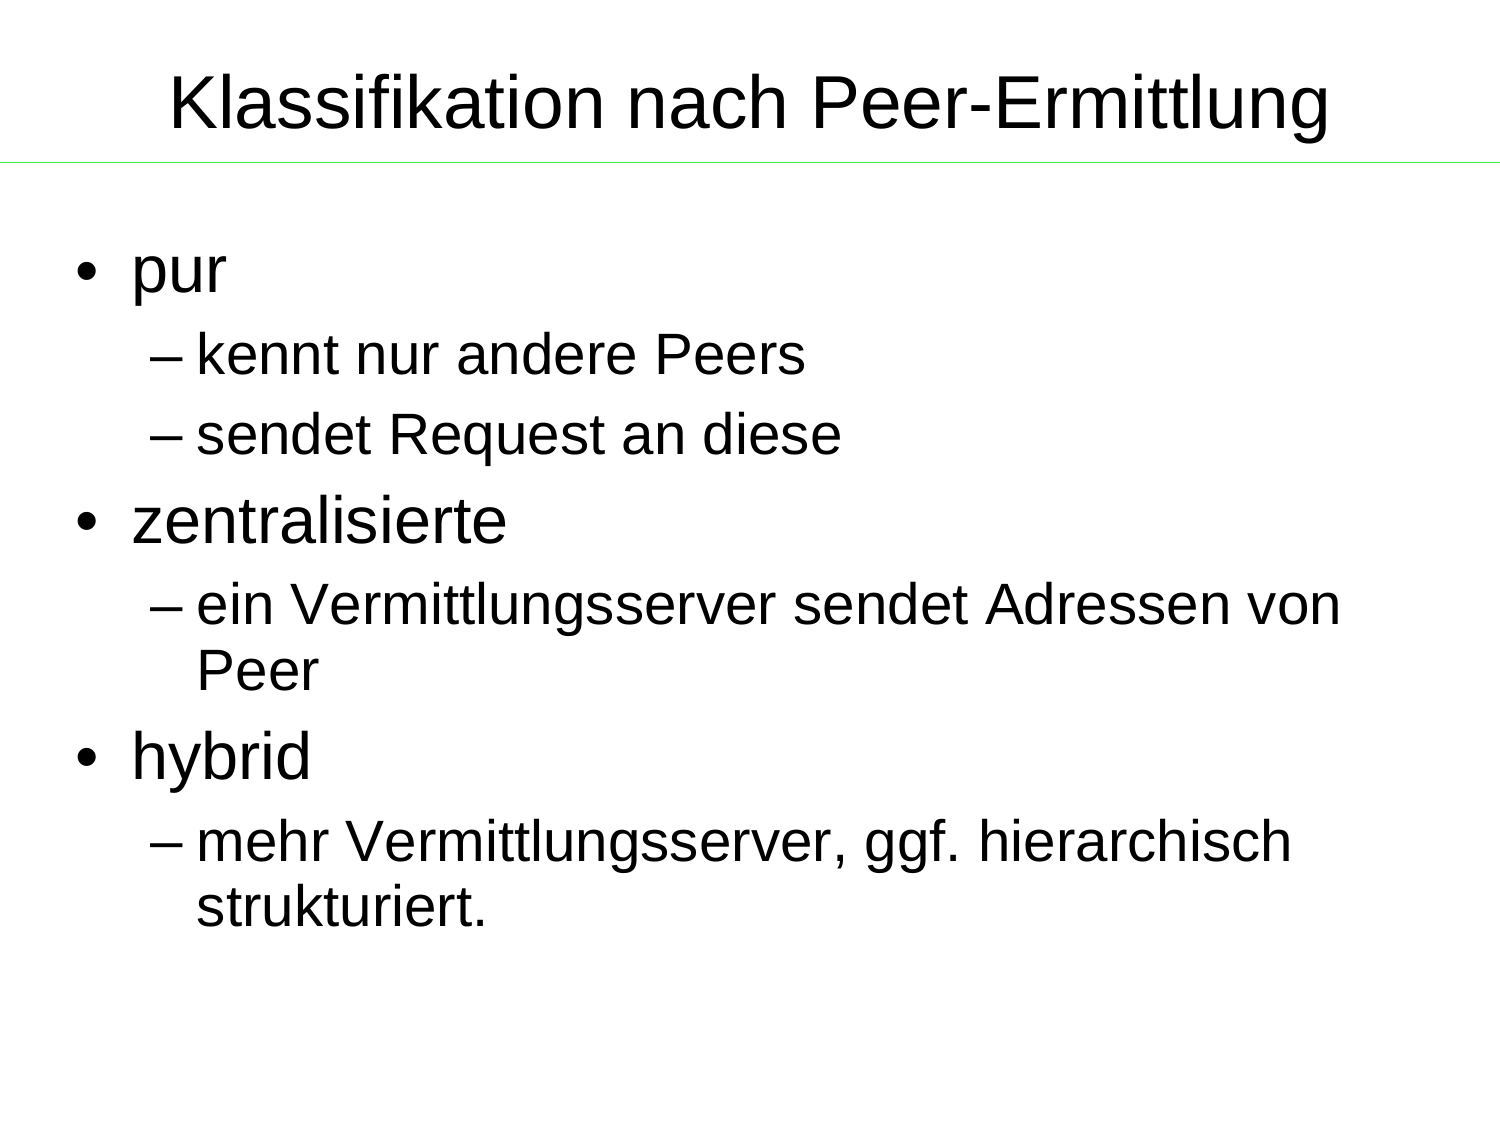

# Klassifikation nach Peer-Ermittlung
pur
kennt nur andere Peers
sendet Request an diese
zentralisierte
ein Vermittlungsserver sendet Adressen von Peer
hybrid
mehr Vermittlungsserver, ggf. hierarchisch strukturiert.